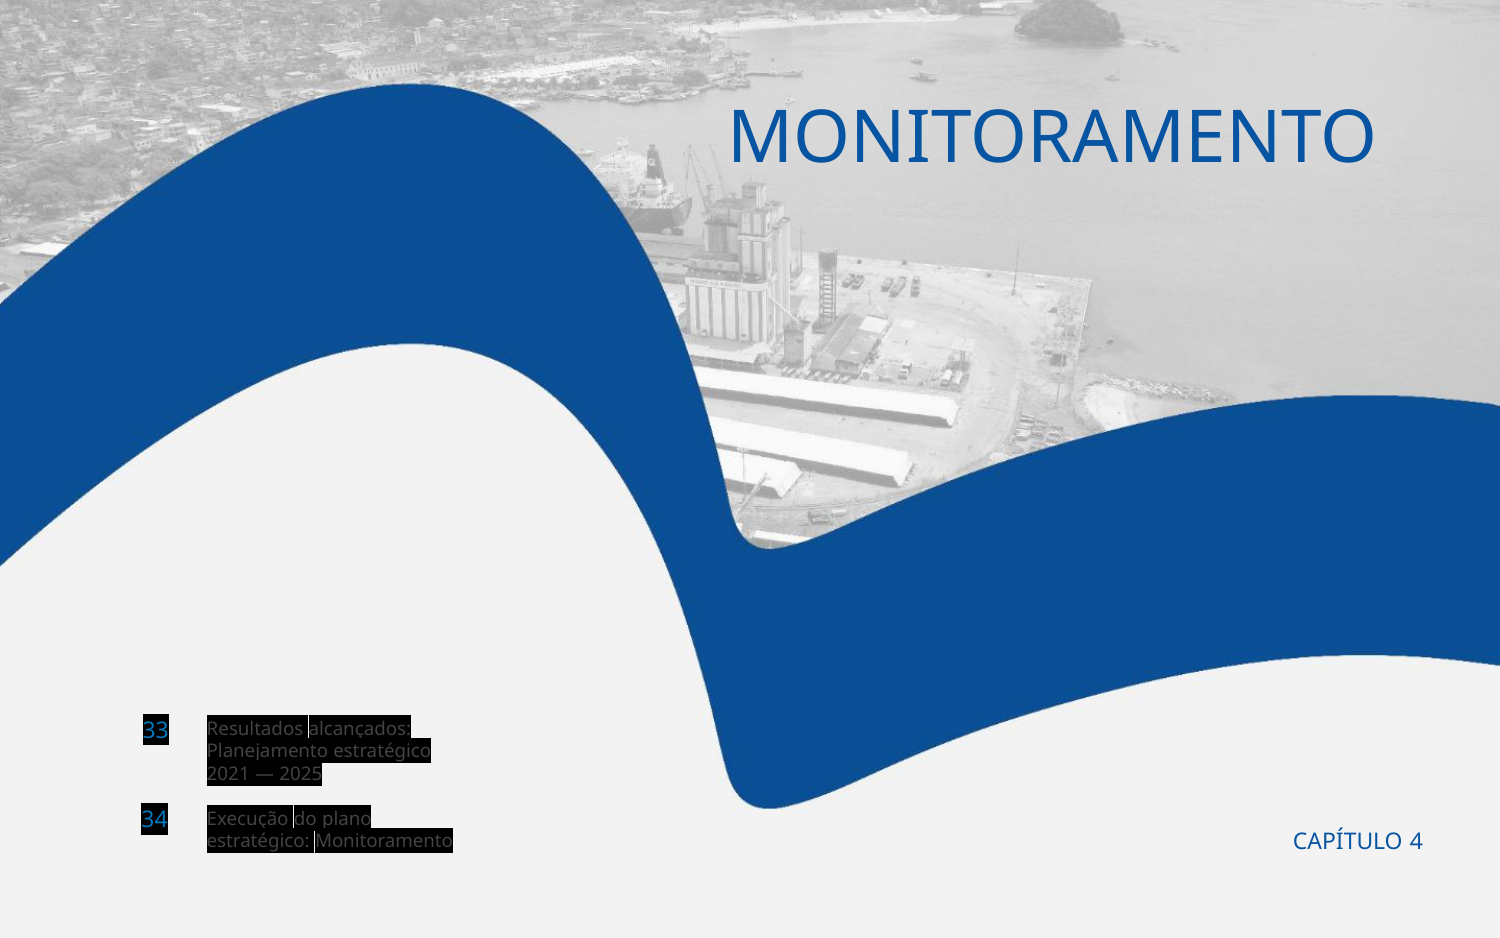

MONITORAMENTO
33
34
Resultados alcançados:
Planejamento estratégico
2021 — 2025
Execução do plano
estratégico: Monitoramento
CAPÍTULO 4